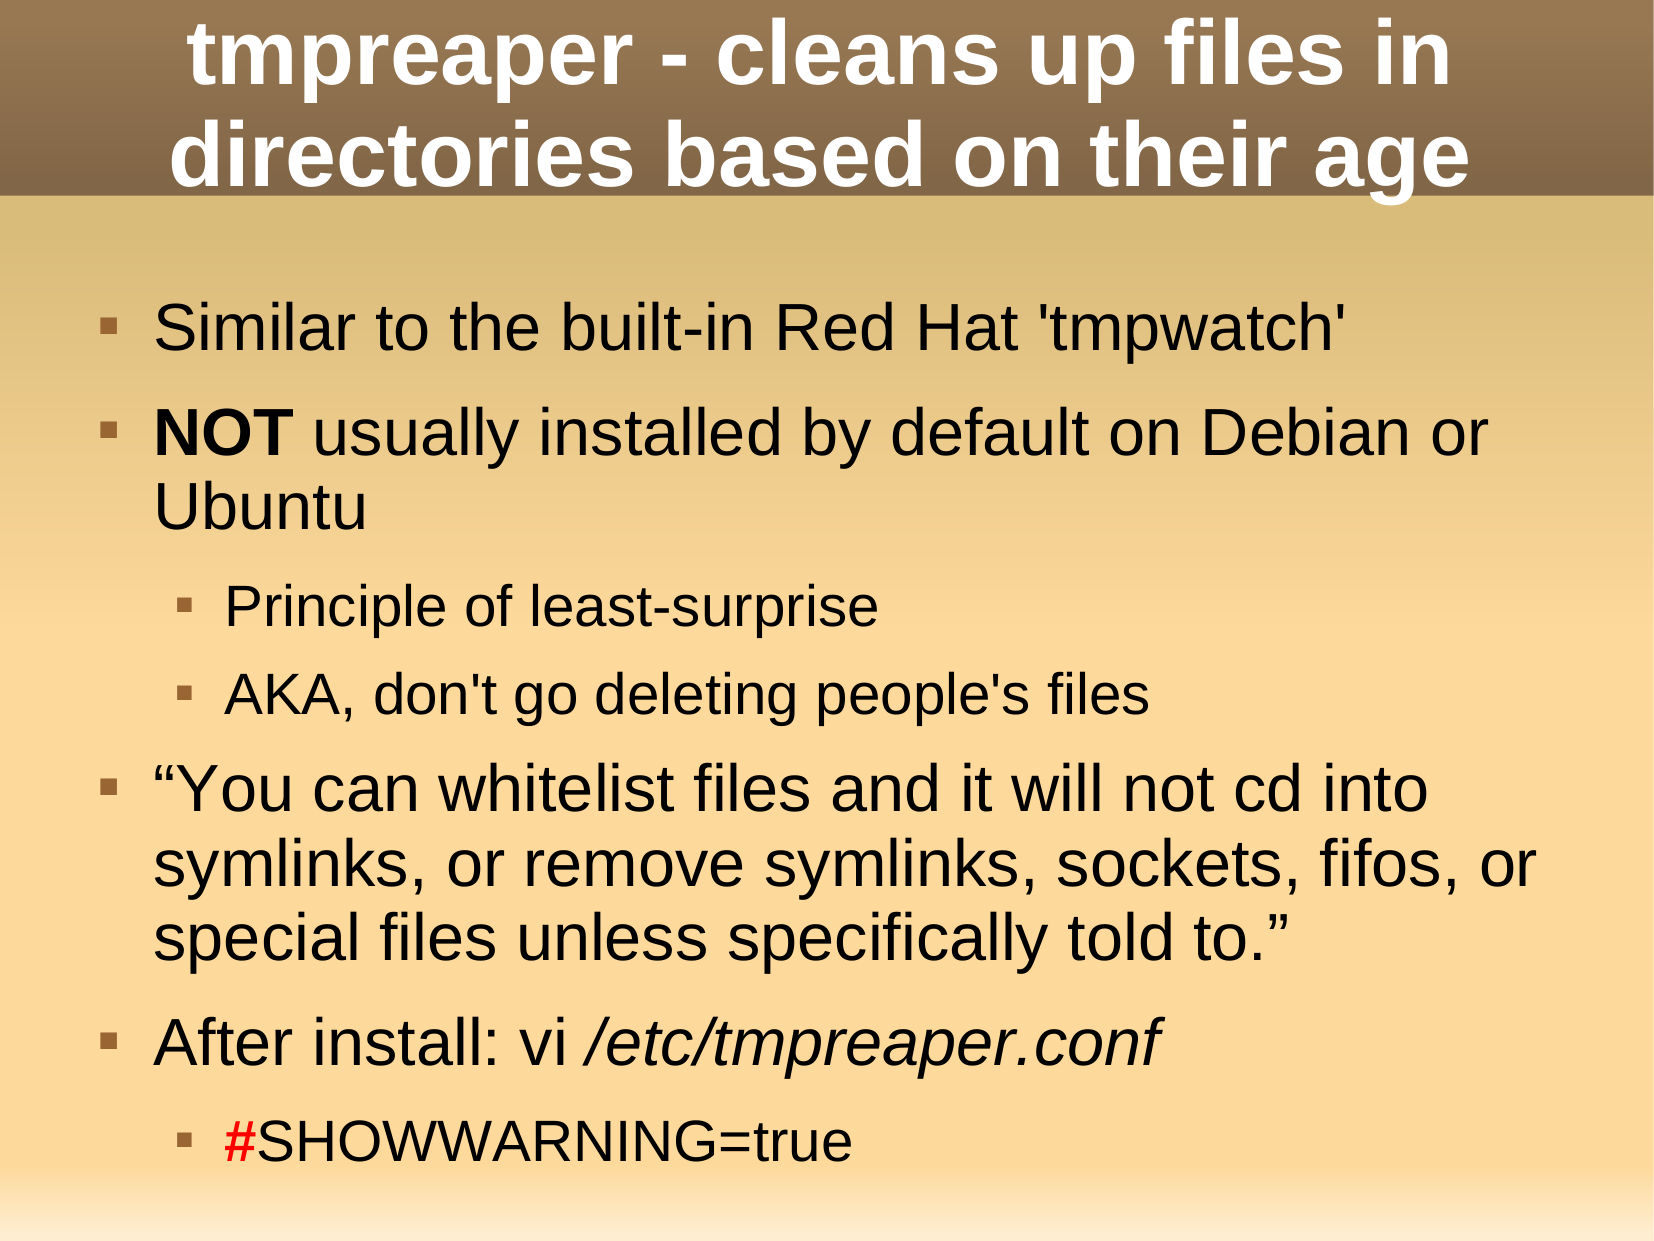

# tmpreaper - cleans up files in directories based on their age
Similar to the built-in Red Hat 'tmpwatch'
NOT usually installed by default on Debian or Ubuntu
Principle of least-surprise
AKA, don't go deleting people's files
“You can whitelist files and it will not cd into symlinks, or remove symlinks, sockets, fifos, or special files unless specifically told to.”
After install: vi /etc/tmpreaper.conf
#SHOWWARNING=true